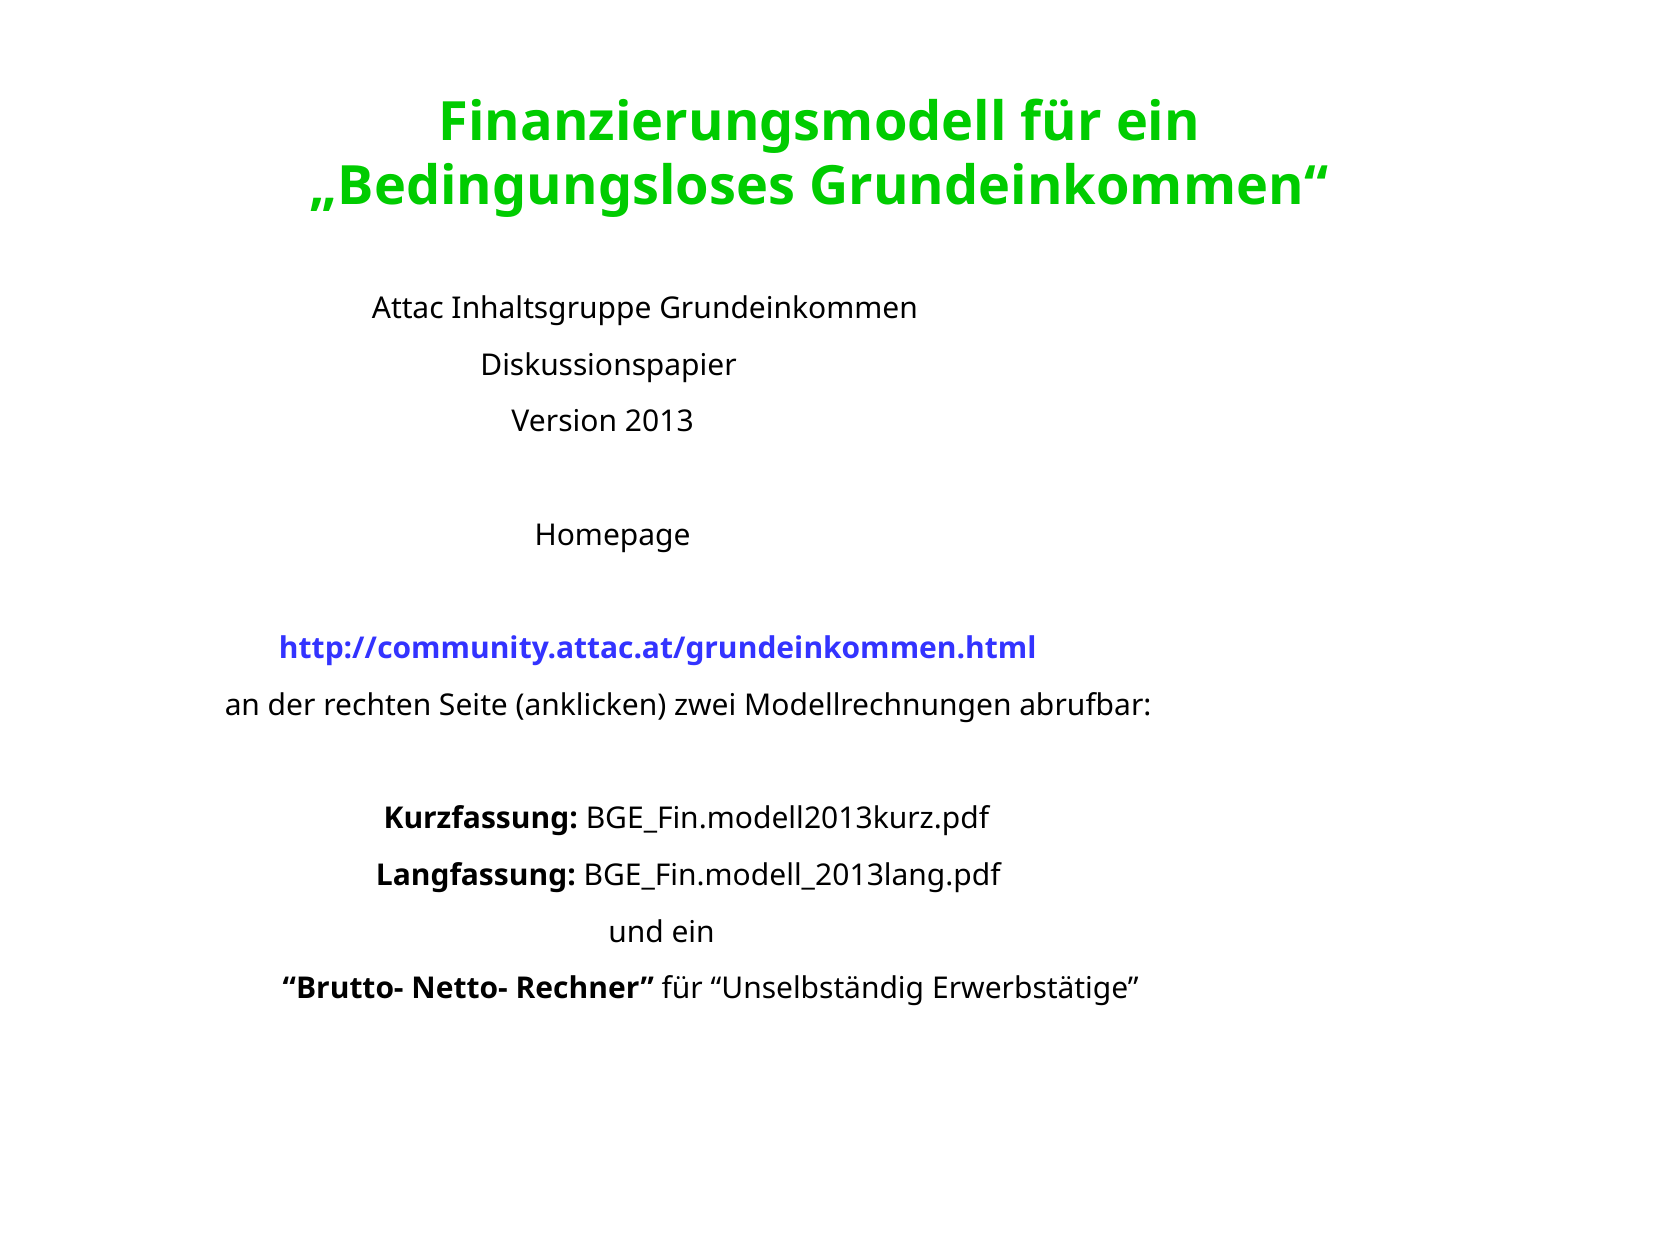

# Finanzierungsmodell für ein „Bedingungsloses Grundeinkommen“
 Attac Inhaltsgruppe Grundeinkommen
 Diskussionspapier
 Version 2013
 Homepage
 http://community.attac.at/grundeinkommen.html
 an der rechten Seite (anklicken) zwei Modellrechnungen abrufbar:
 Kurzfassung: BGE_Fin.modell2013kurz.pdf
 Langfassung: BGE_Fin.modell_2013lang.pdf
 und ein
 “Brutto- Netto- Rechner” für “Unselbständig Erwerbstätige”